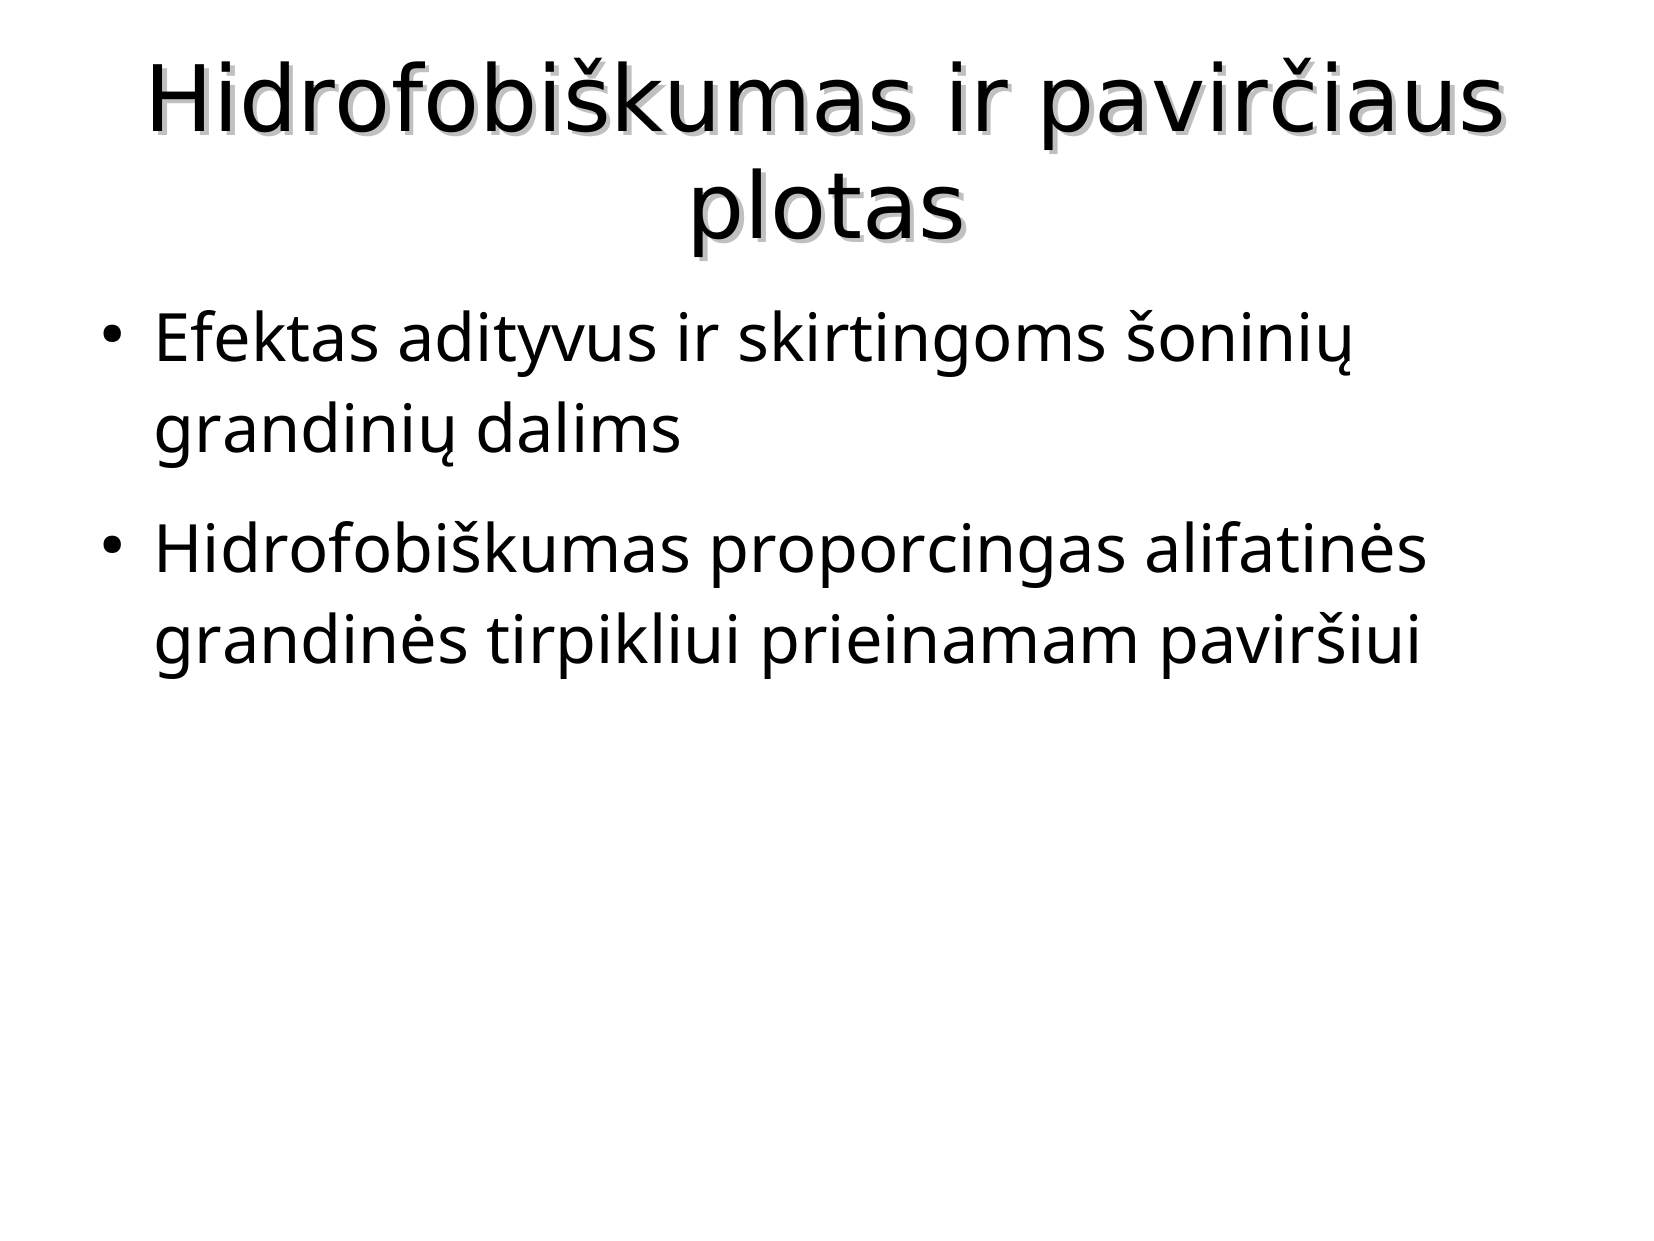

# Hidrofobiškumas ir pavirčiaus plotas
Efektas adityvus ir skirtingoms šoninių grandinių dalims
Hidrofobiškumas proporcingas alifatinės grandinės tirpikliui prieinamam paviršiui